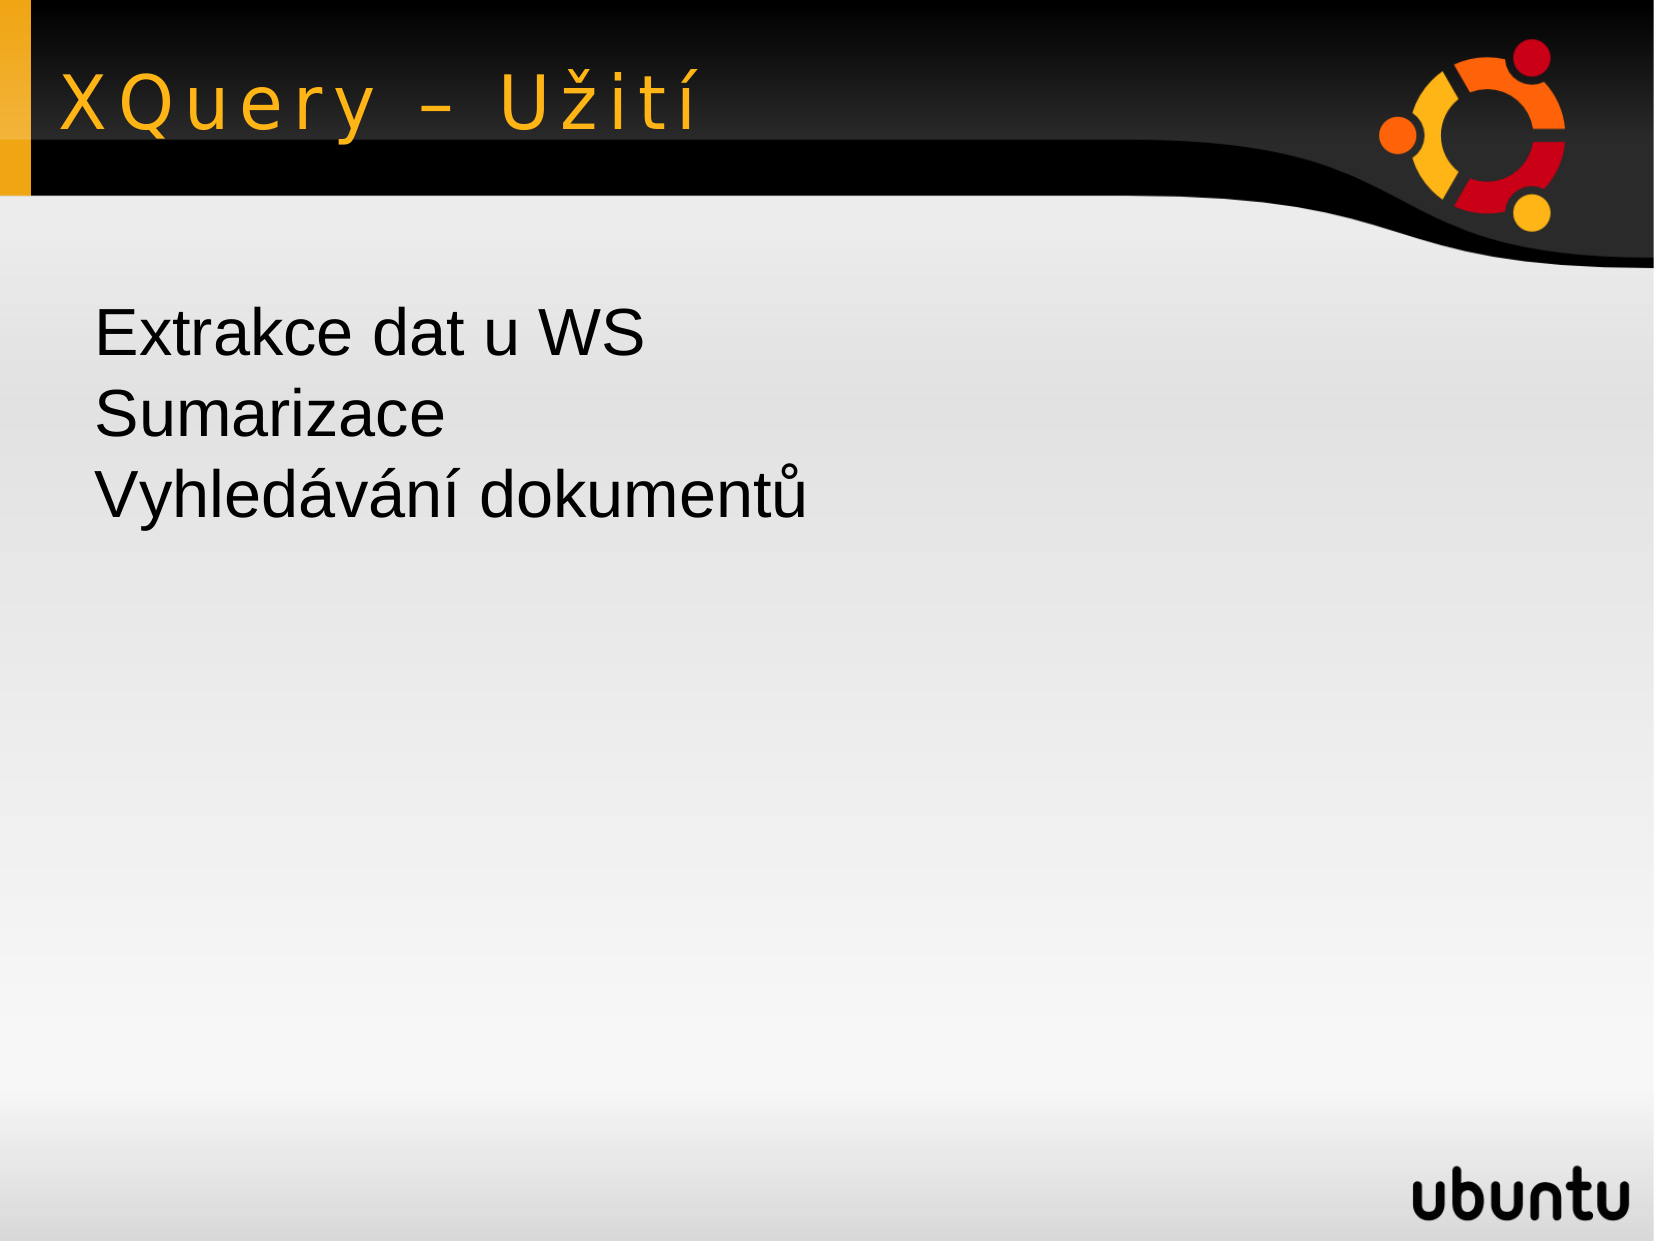

# XQuery – Užití
Extrakce dat u WS
Sumarizace
Vyhledávání dokumentů